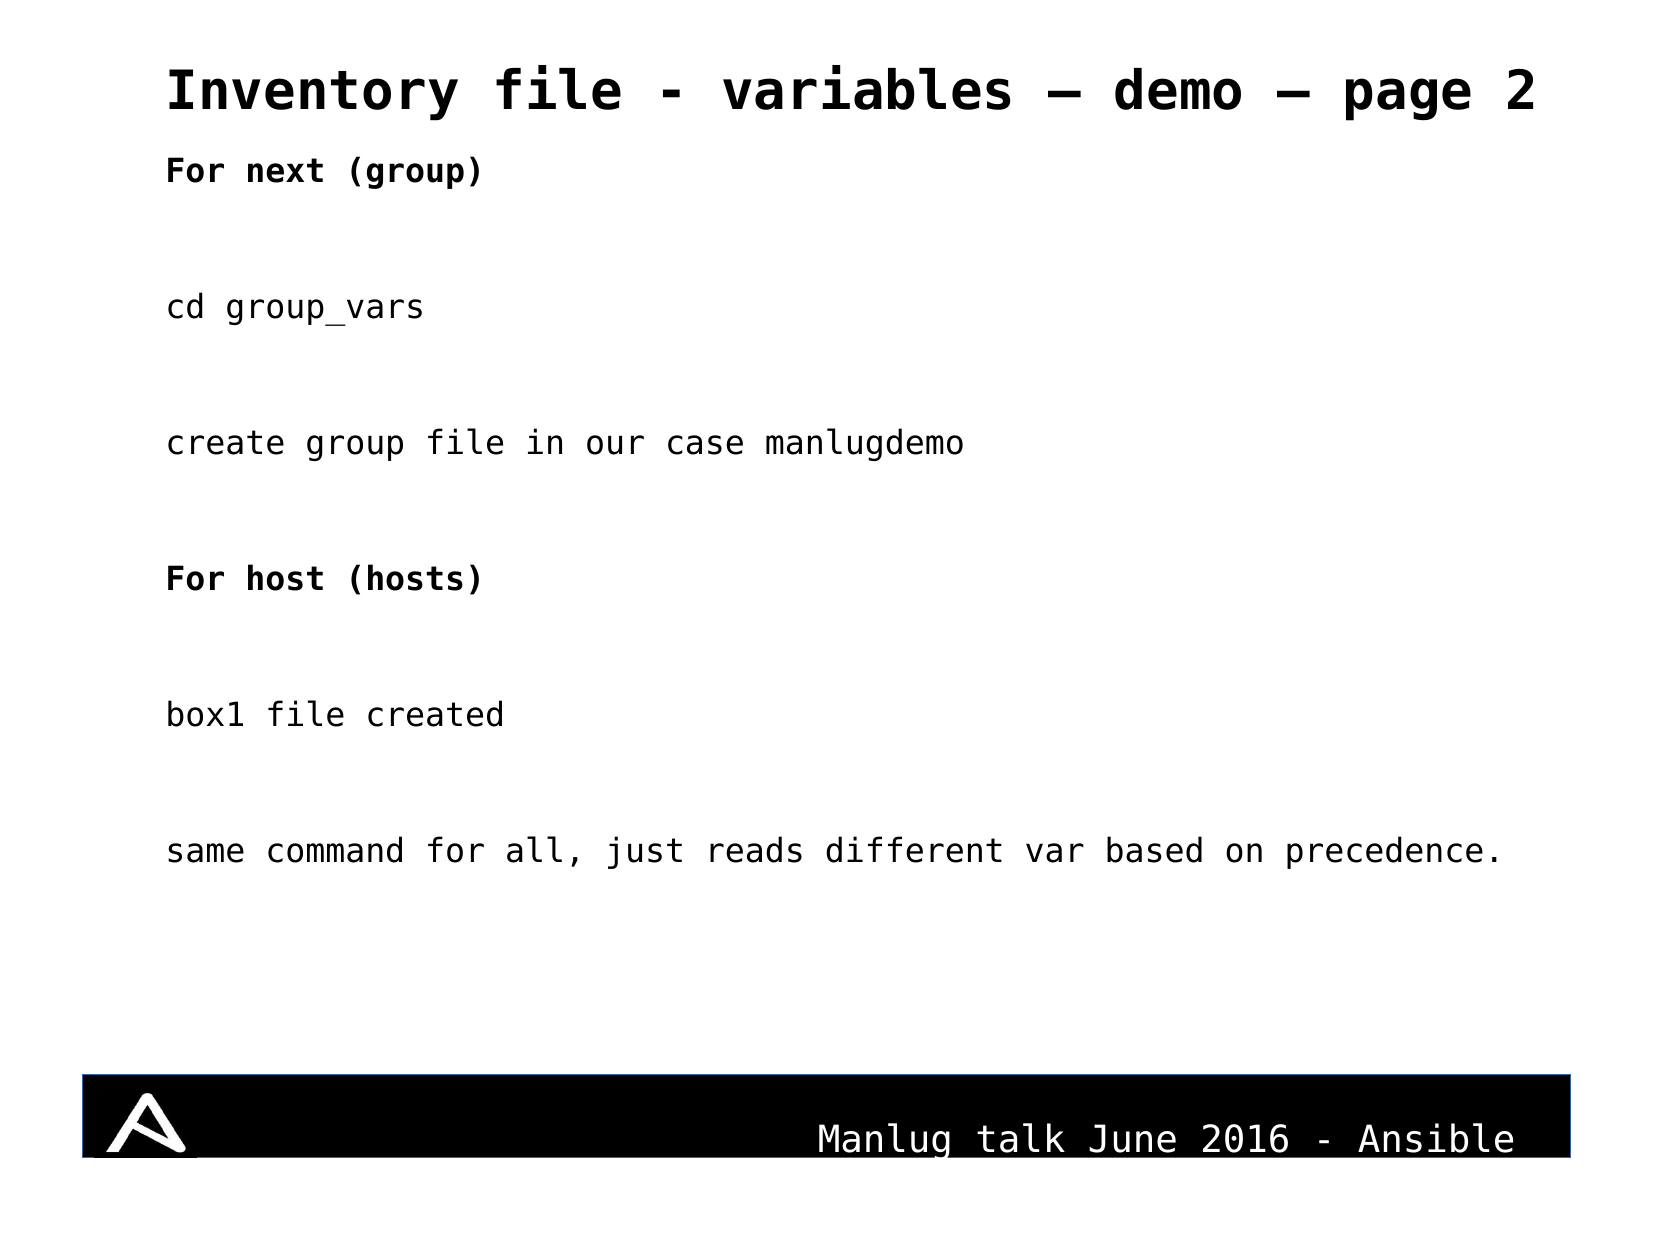

#
Inventory file - variables – demo – page 2
For next (group)
cd group_vars
create group file in our case manlugdemo
For host (hosts)
box1 file created
same command for all, just reads different var based on precedence.
Manlug talk June 2016 - Ansible